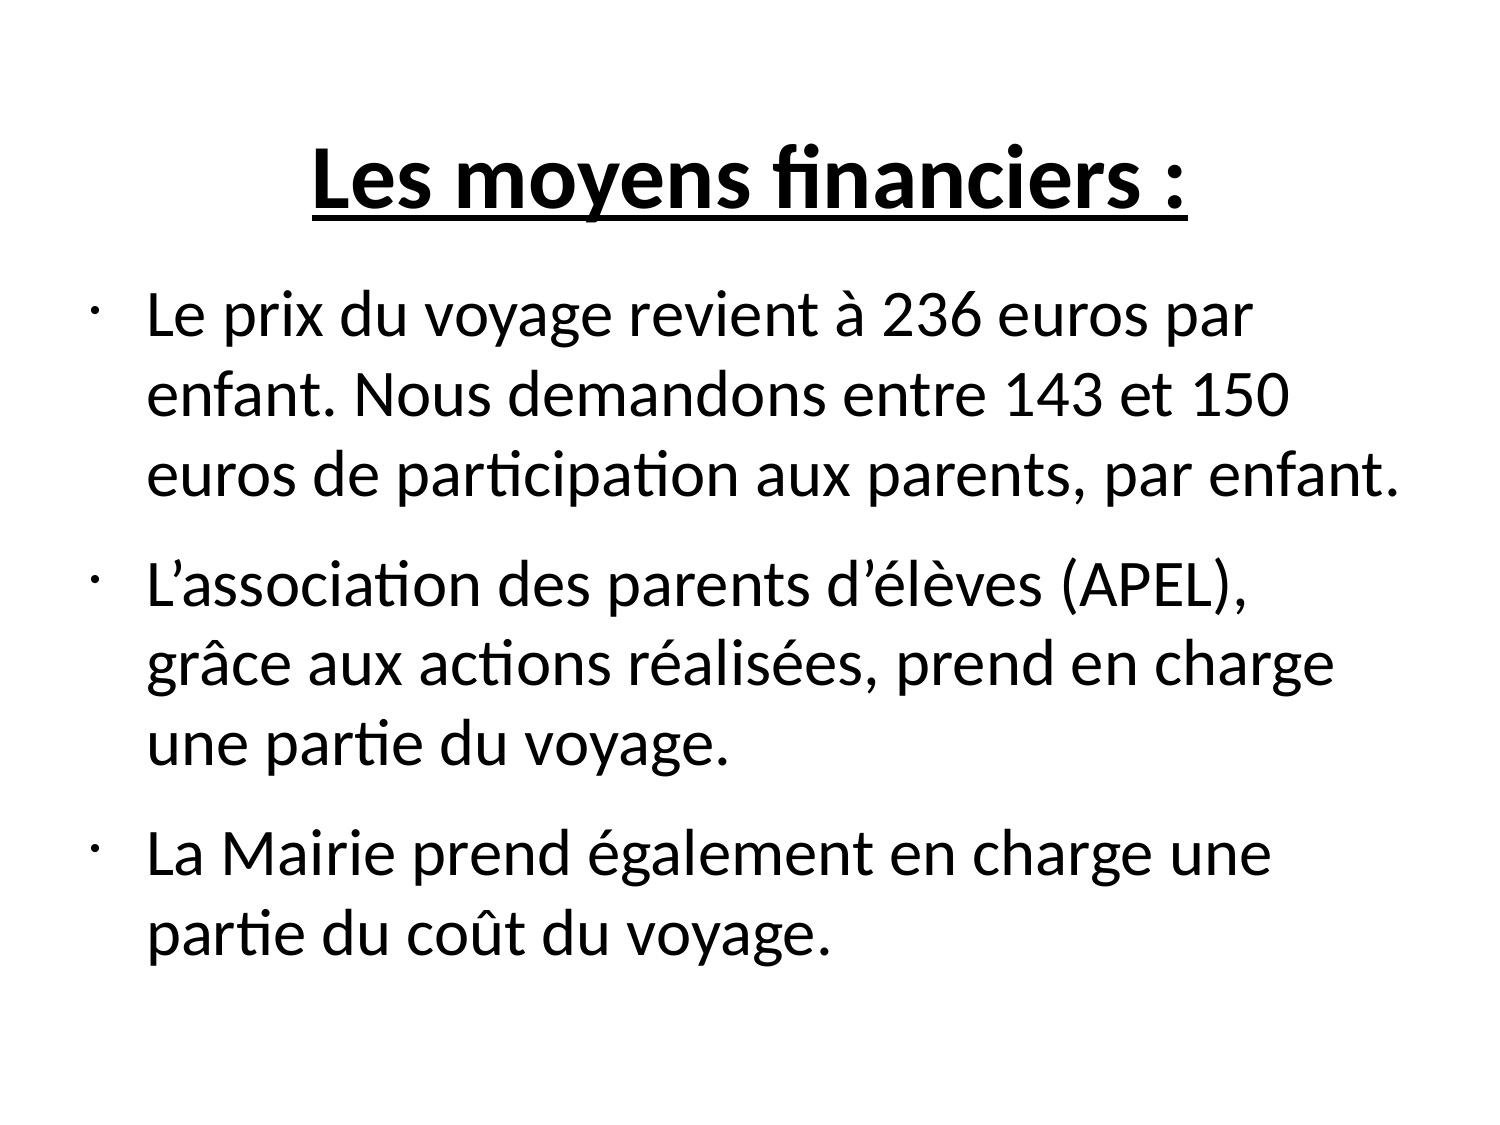

# Les moyens financiers :
Le prix du voyage revient à 236 euros par enfant. Nous demandons entre 143 et 150 euros de participation aux parents, par enfant.
L’association des parents d’élèves (APEL), grâce aux actions réalisées, prend en charge une partie du voyage.
La Mairie prend également en charge une partie du coût du voyage.